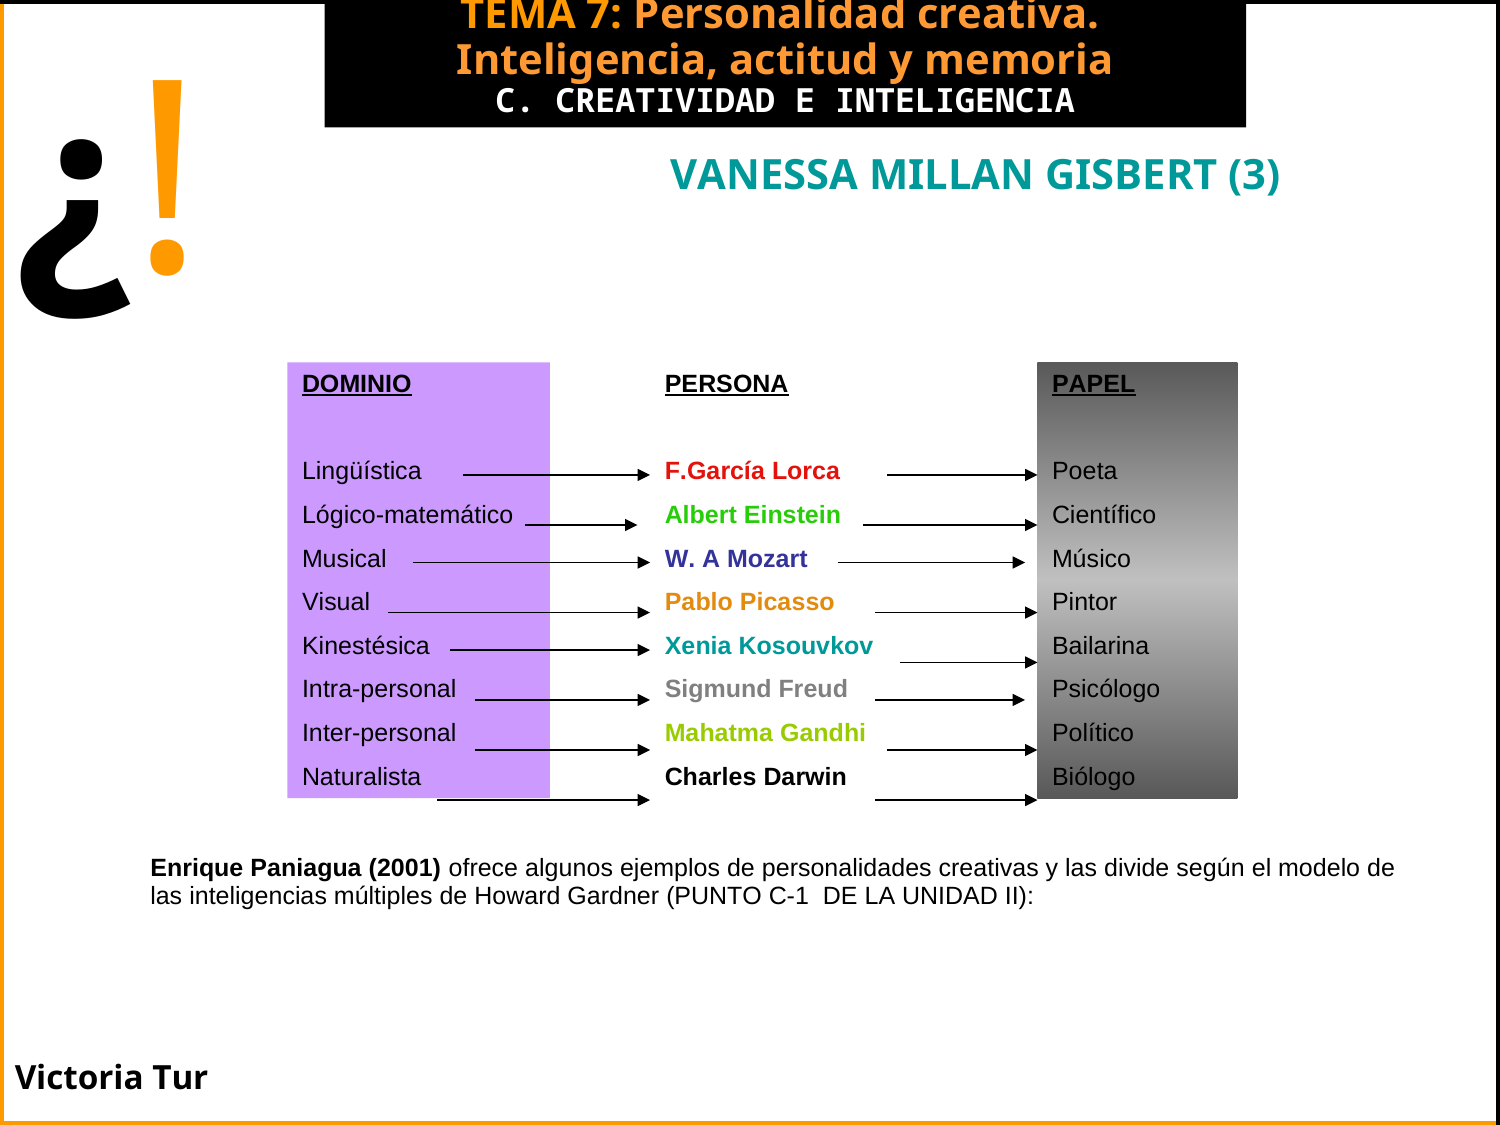

VANESSA MILLAN GISBERT (3)
DOMINIO
Lingüística
Lógico-matemático
Musical
Visual
Kinestésica
Intra-personal
Inter-personal
Naturalista
PERSONA
F.García Lorca
Albert Einstein
W. A Mozart
Pablo Picasso
Xenia Kosouvkov
Sigmund Freud
Mahatma Gandhi
Charles Darwin
PAPEL
Poeta
Científico
Músico
Pintor
Bailarina
Psicólogo
Político
Biólogo
Enrique Paniagua (2001) ofrece algunos ejemplos de personalidades creativas y las divide según el modelo de las inteligencias múltiples de Howard Gardner (PUNTO C-1 DE LA UNIDAD II):